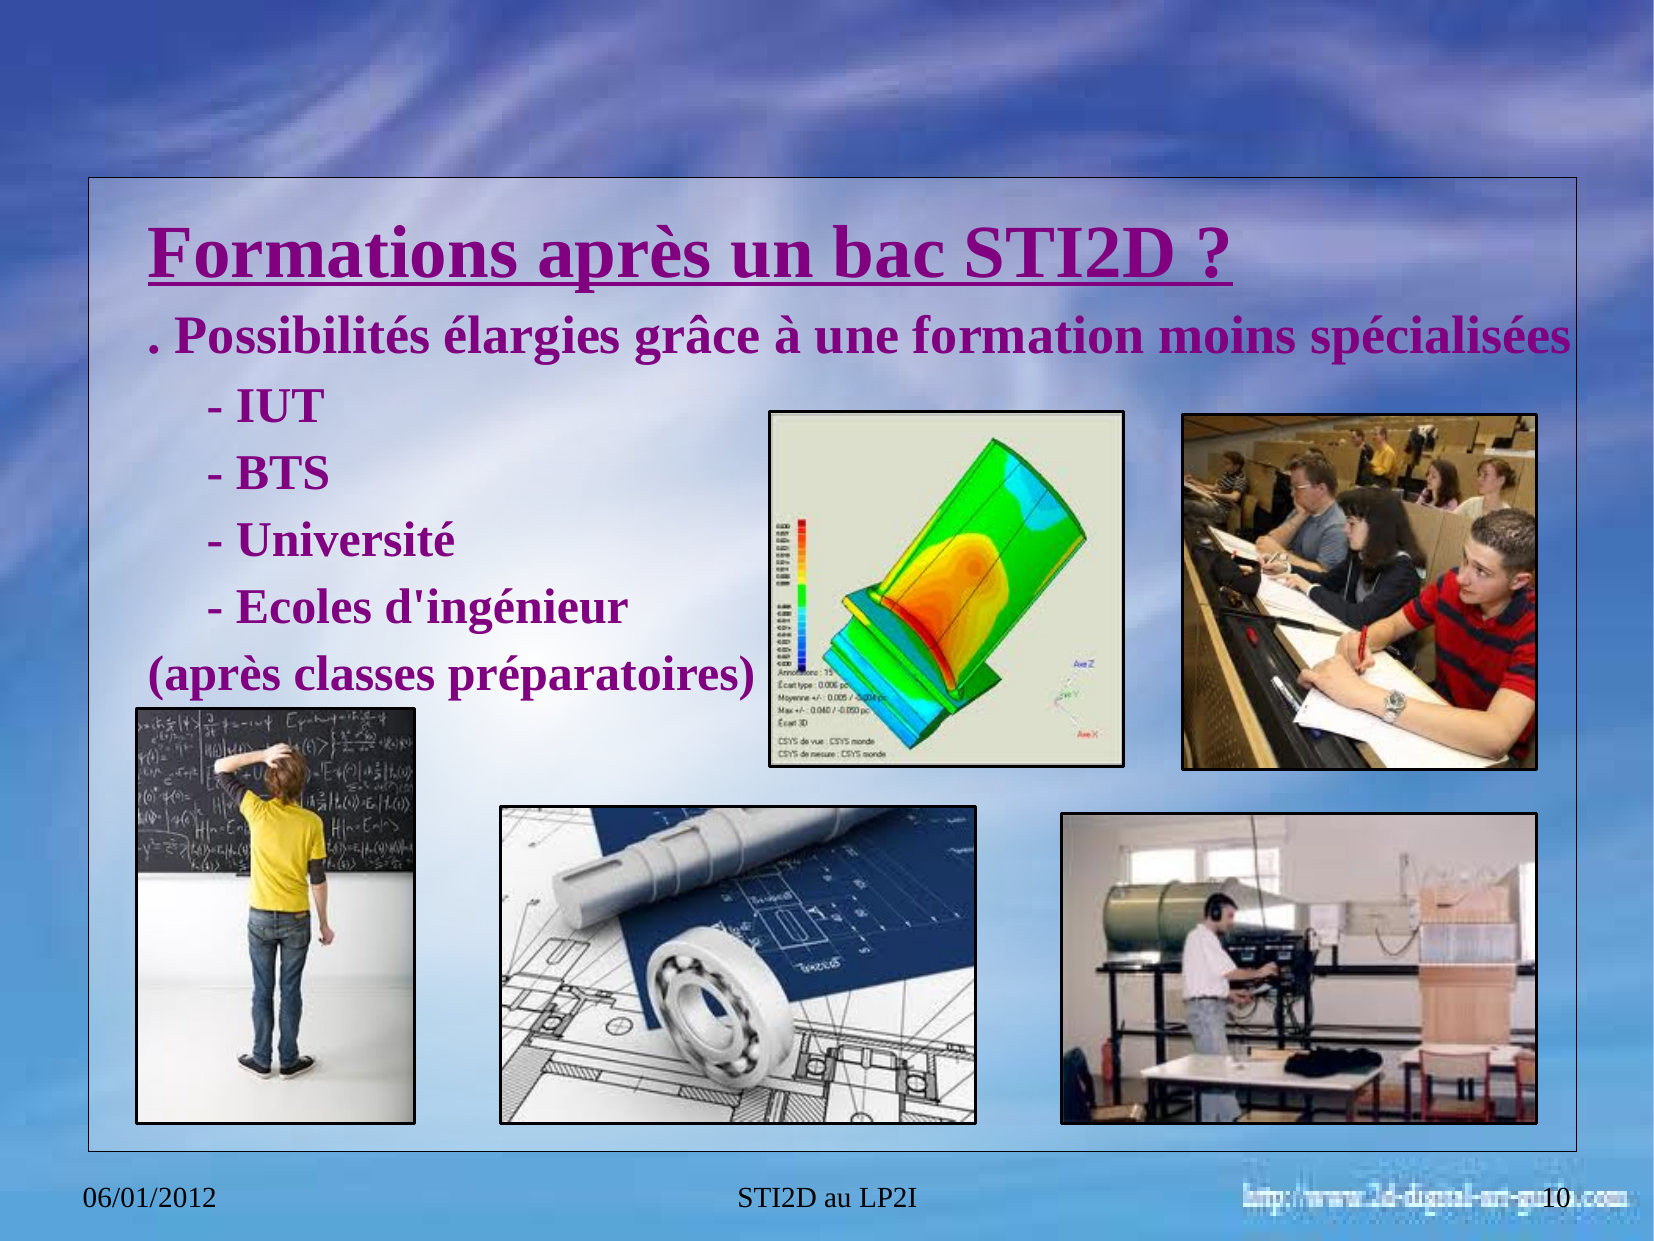

#
Formations après un bac STI2D ?
. Possibilités élargies grâce à une formation moins spécialisées
- IUT
- BTS
- Université
- Ecoles d'ingénieur
(après classes préparatoires)
06/01/2012
STI2D au LP2I
10